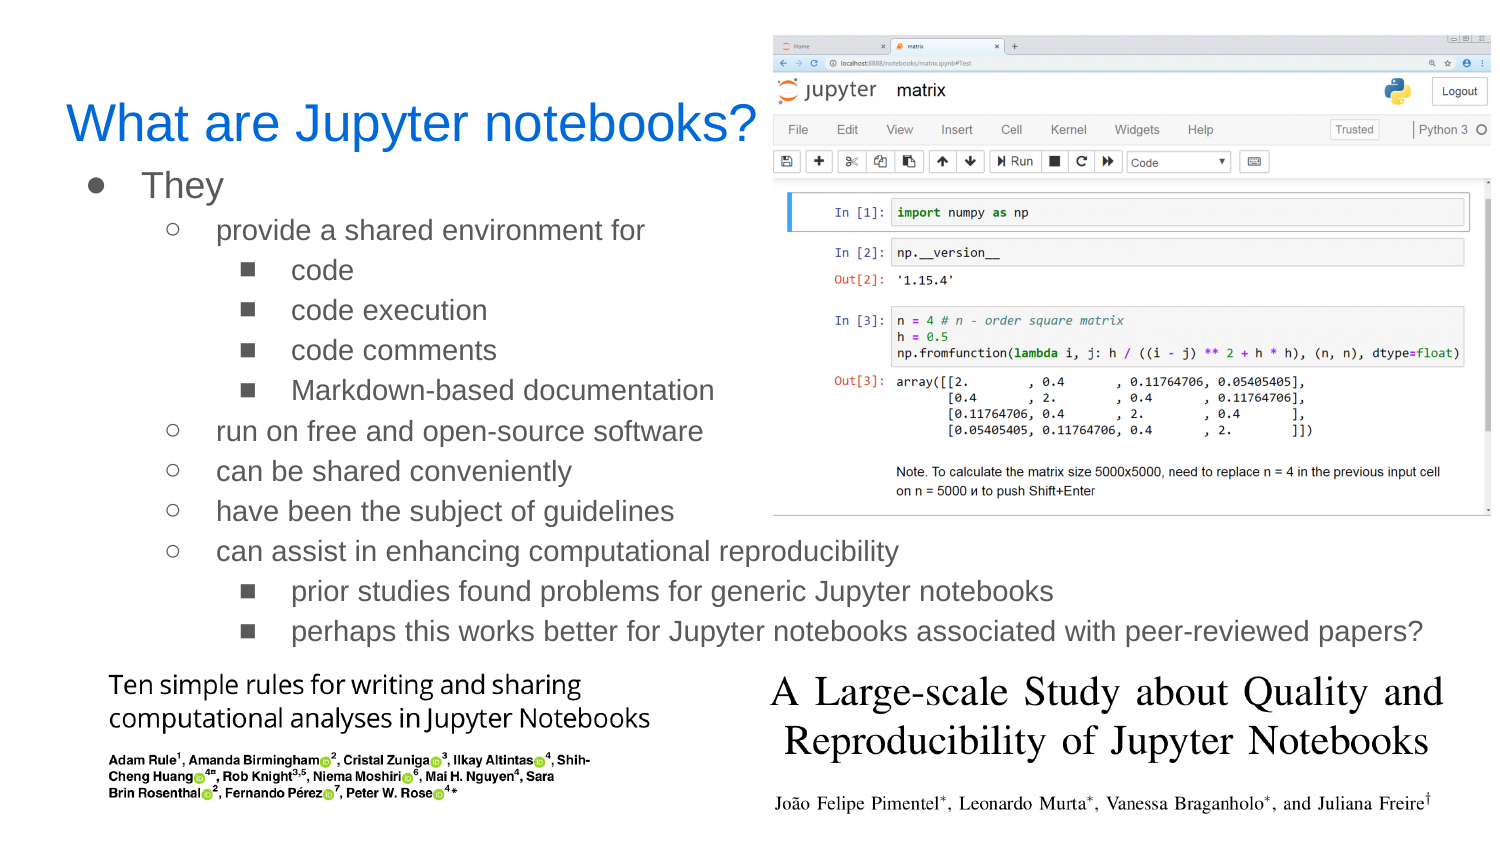

# What are Jupyter notebooks?
They
provide a shared environment for
code
code execution
code comments
Markdown-based documentation
run on free and open-source software
can be shared conveniently
have been the subject of guidelines
can assist in enhancing computational reproducibility
prior studies found problems for generic Jupyter notebooks
perhaps this works better for Jupyter notebooks associated with peer-reviewed papers?